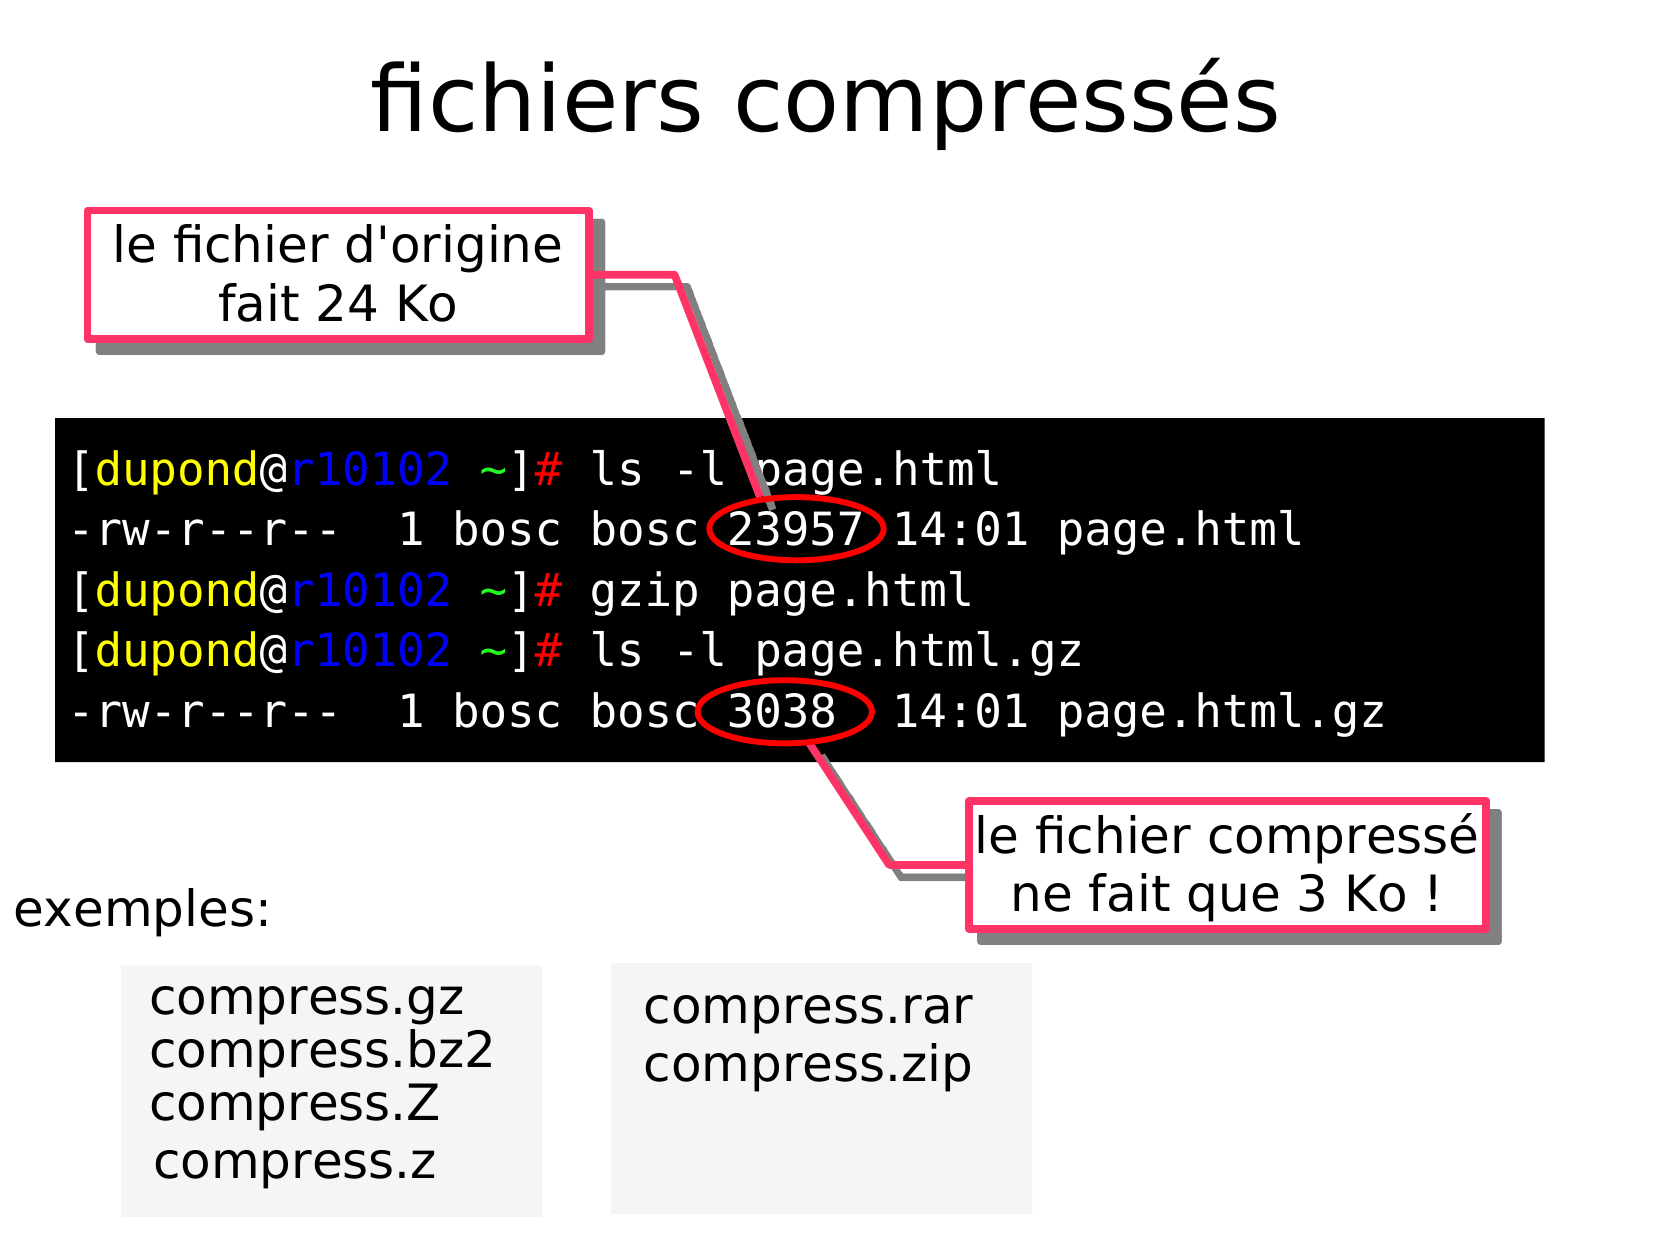

# fichiers compressés
[dupond@r10102 ~]# ls -l page.html
-rw-r--r-- 1 bosc bosc 23957 14:01 page.html
[dupond@r10102 ~]# gzip page.html
[dupond@r10102 ~]# ls -l page.html.gz
-rw-r--r-- 1 bosc bosc 3038 14:01 page.html.gz
exemples:
compress.gz
compress.rar
compress.zip
compress.bz2
compress.Z
compress.z